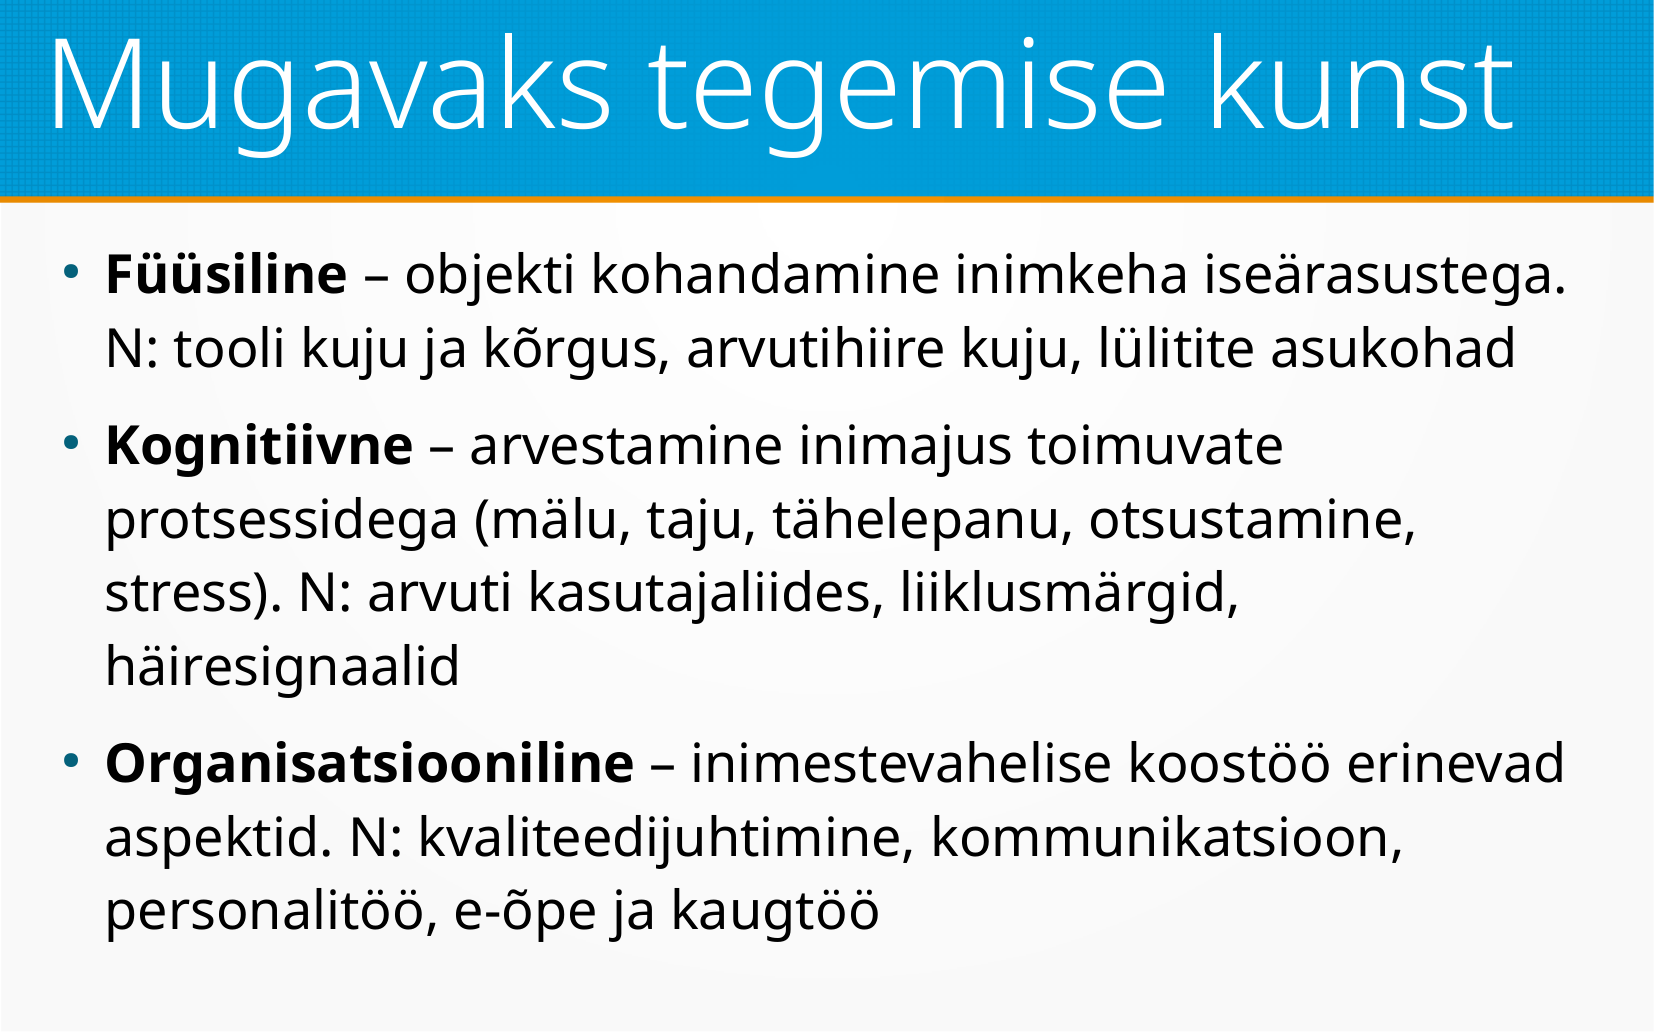

# Mugavaks tegemise kunst
Füüsiline – objekti kohandamine inimkeha iseärasustega. N: tooli kuju ja kõrgus, arvutihiire kuju, lülitite asukohad
Kognitiivne – arvestamine inimajus toimuvate protsessidega (mälu, taju, tähelepanu, otsustamine, stress). N: arvuti kasutajaliides, liiklusmärgid, häiresignaalid
Organisatsiooniline – inimestevahelise koostöö erinevad aspektid. N: kvaliteedijuhtimine, kommunikatsioon, personalitöö, e-õpe ja kaugtöö